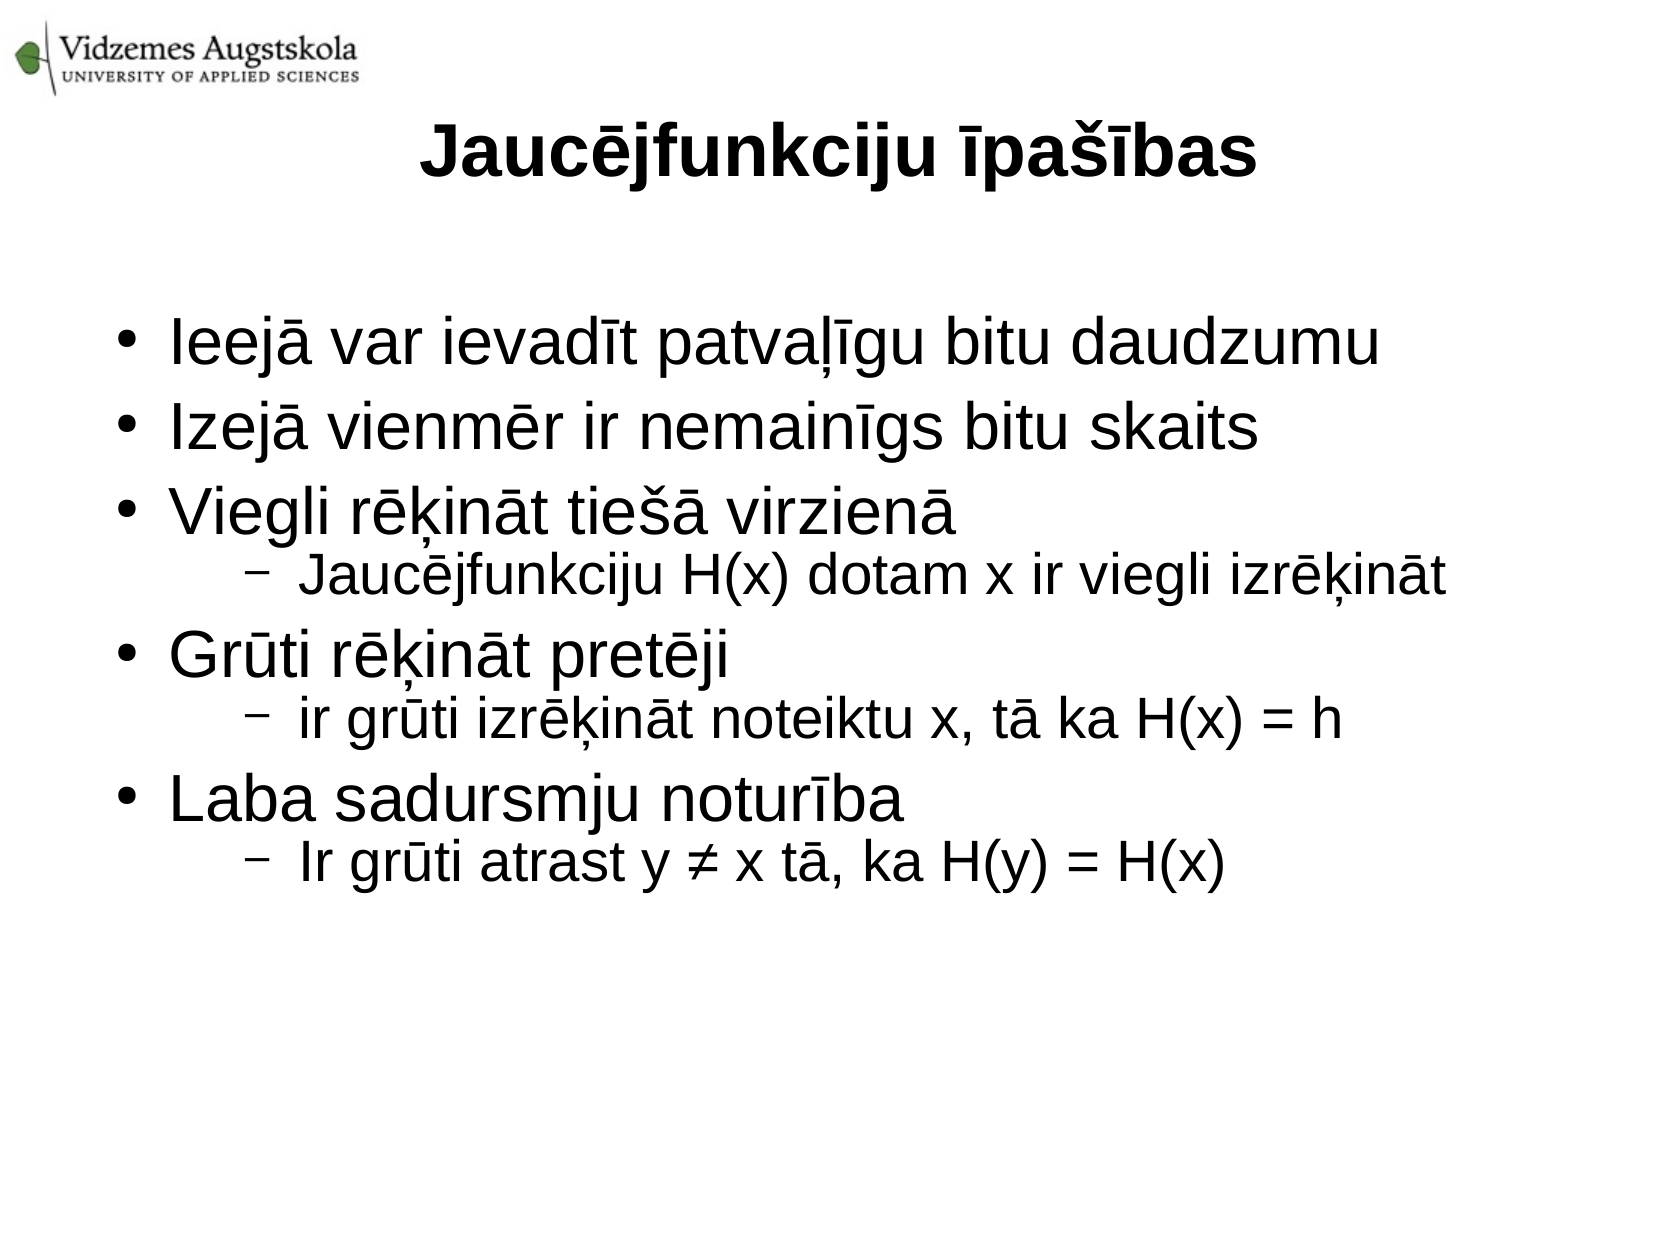

# Jaucējfunkciju īpašības
Ieejā var ievadīt patvaļīgu bitu daudzumu
Izejā vienmēr ir nemainīgs bitu skaits
Viegli rēķināt tiešā virzienā
Jaucējfunkciju H(x) dotam x ir viegli izrēķināt
Grūti rēķināt pretēji
ir grūti izrēķināt noteiktu x, tā ka H(x) = h
Laba sadursmju noturība
Ir grūti atrast y ≠ x tā, ka H(y) = H(x)